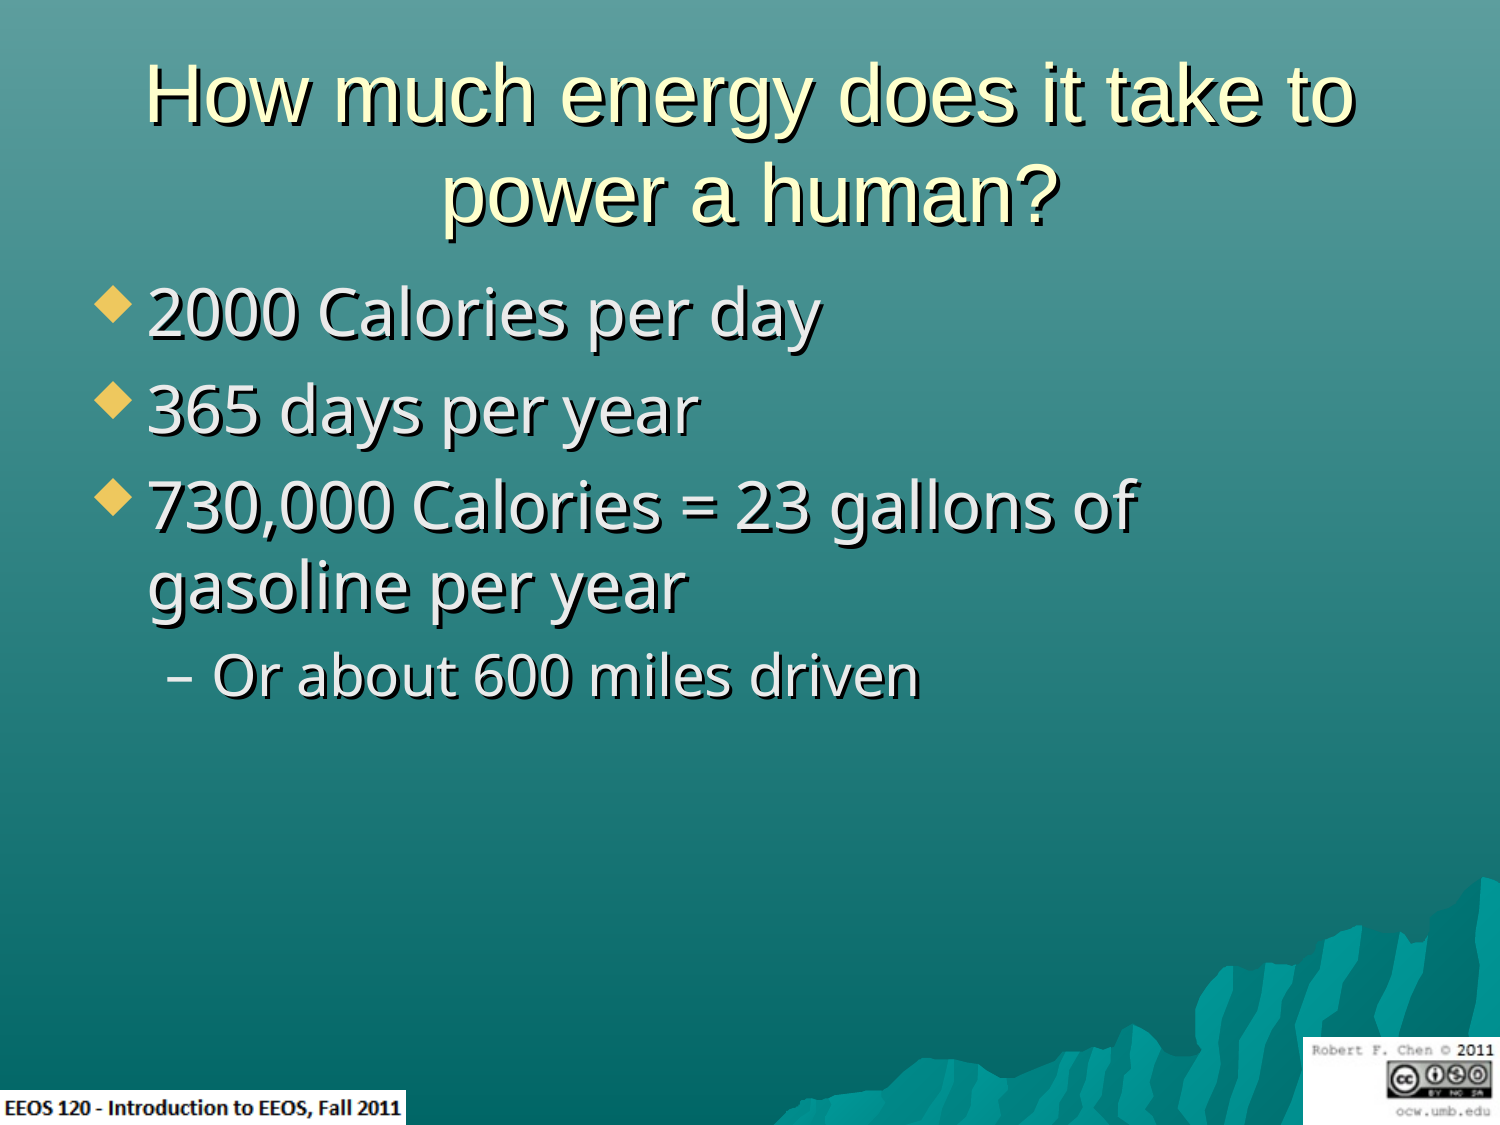

# How much energy does it take to power a human?
2000 Calories per day
365 days per year
730,000 Calories = 23 gallons of gasoline per year
Or about 600 miles driven